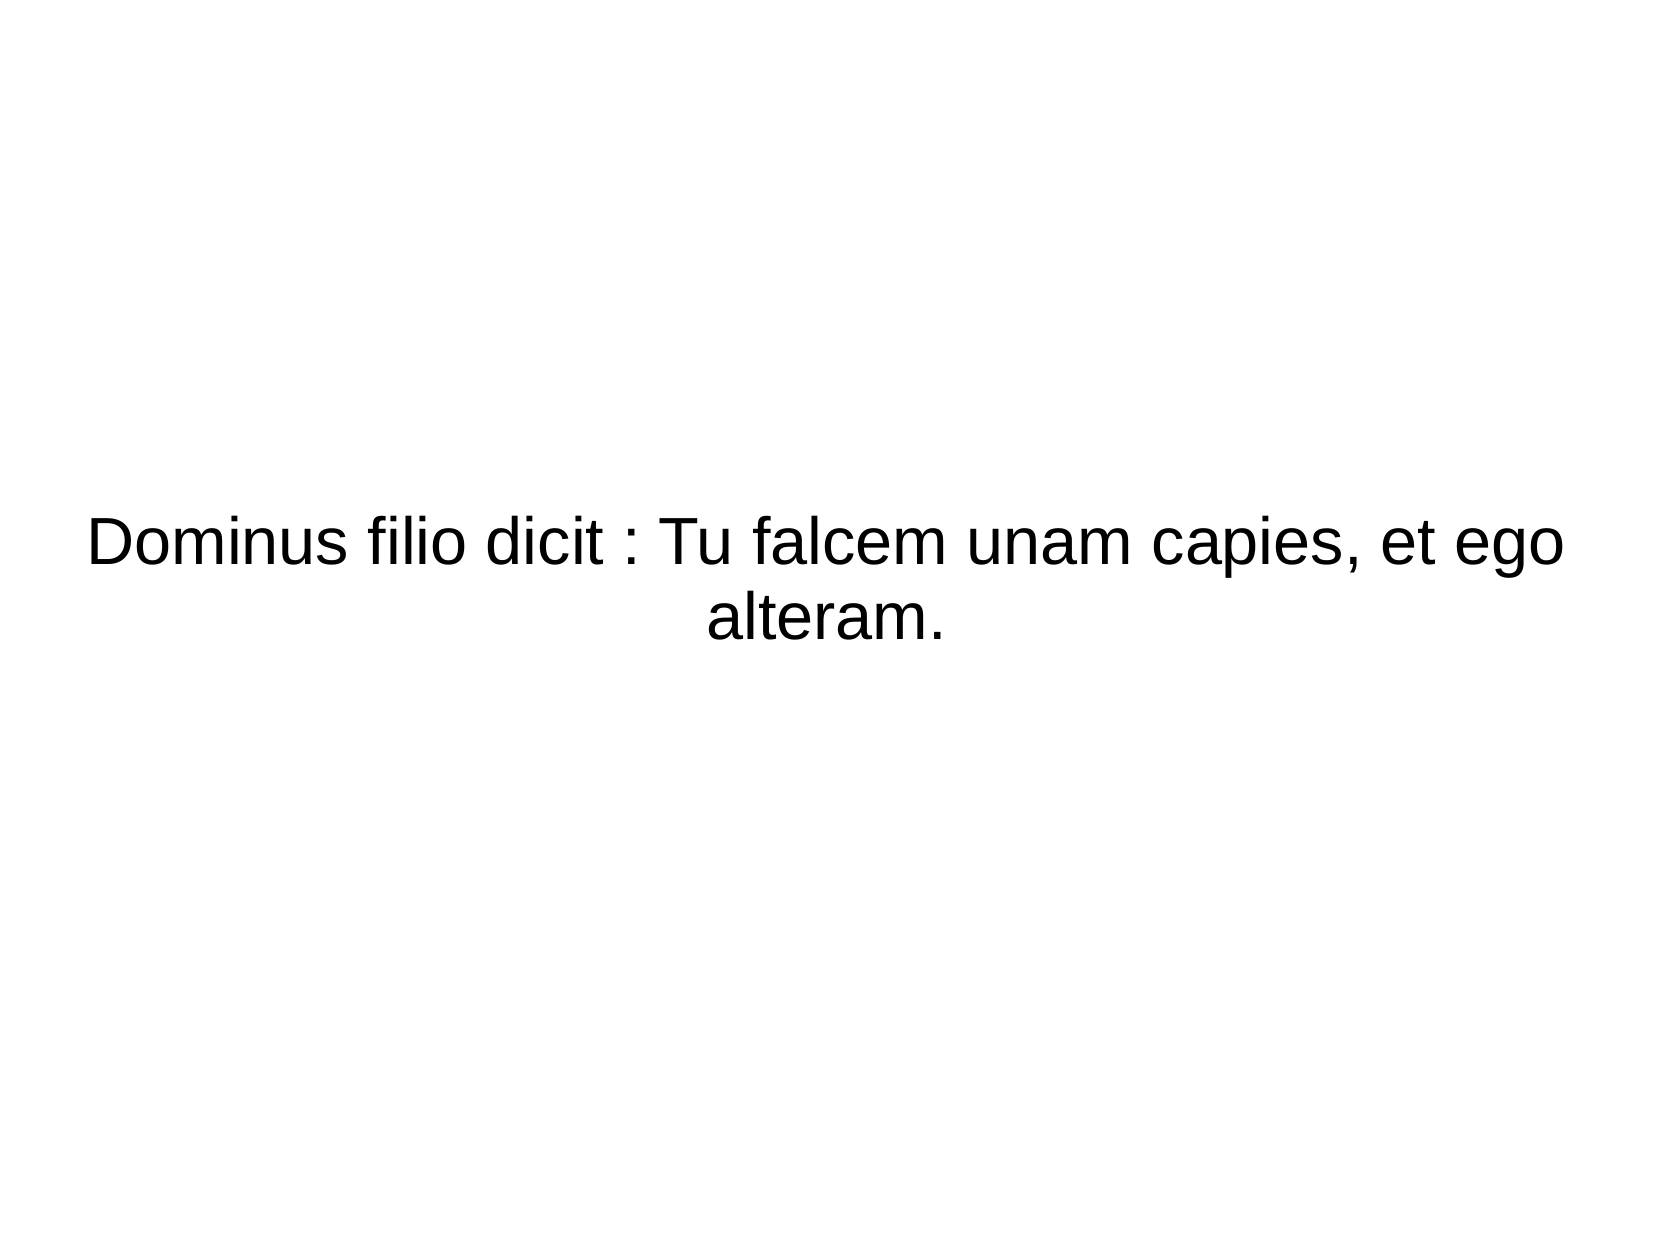

# Dominus filio dicit : Tu falcem unam capies, et ego alteram.